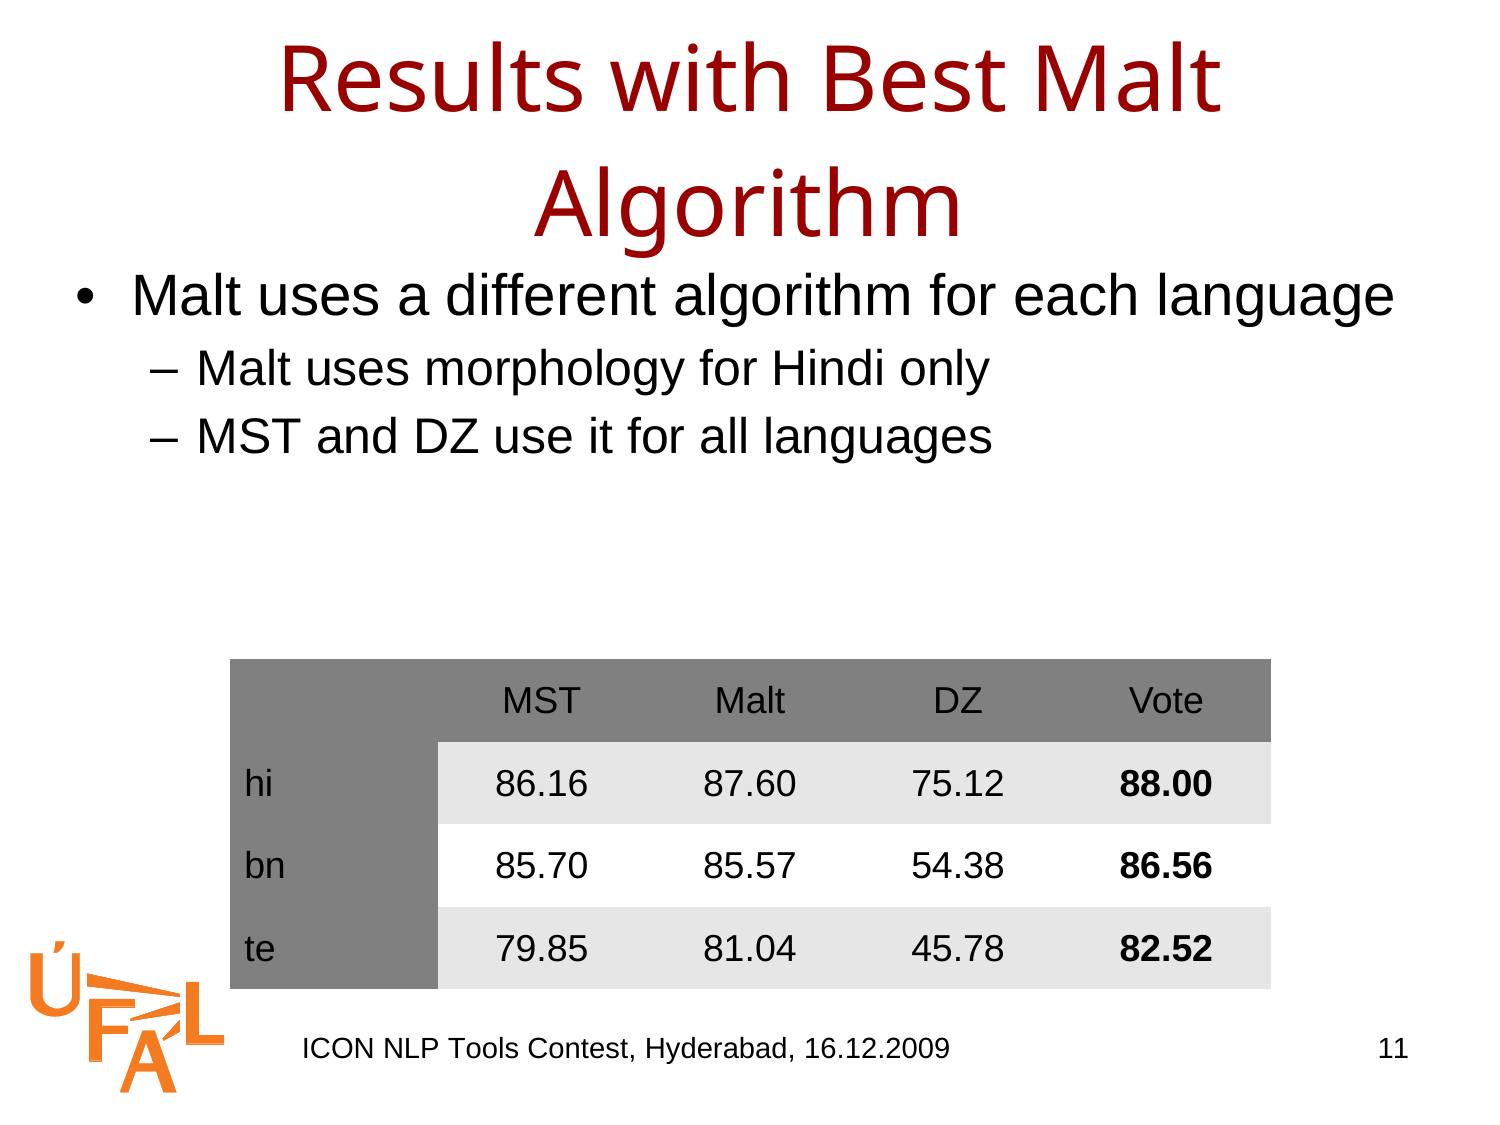

# Results with Best Malt Algorithm
Malt uses a different algorithm for each language
Malt uses morphology for Hindi only
MST and DZ use it for all languages
| | MST | Malt | DZ | Vote |
| --- | --- | --- | --- | --- |
| hi | 86.16 | 87.60 | 75.12 | 88.00 |
| bn | 85.70 | 85.57 | 54.38 | 86.56 |
| te | 79.85 | 81.04 | 45.78 | 82.52 |
ICON NLP Tools Contest, Hyderabad, 16.12.2009
11